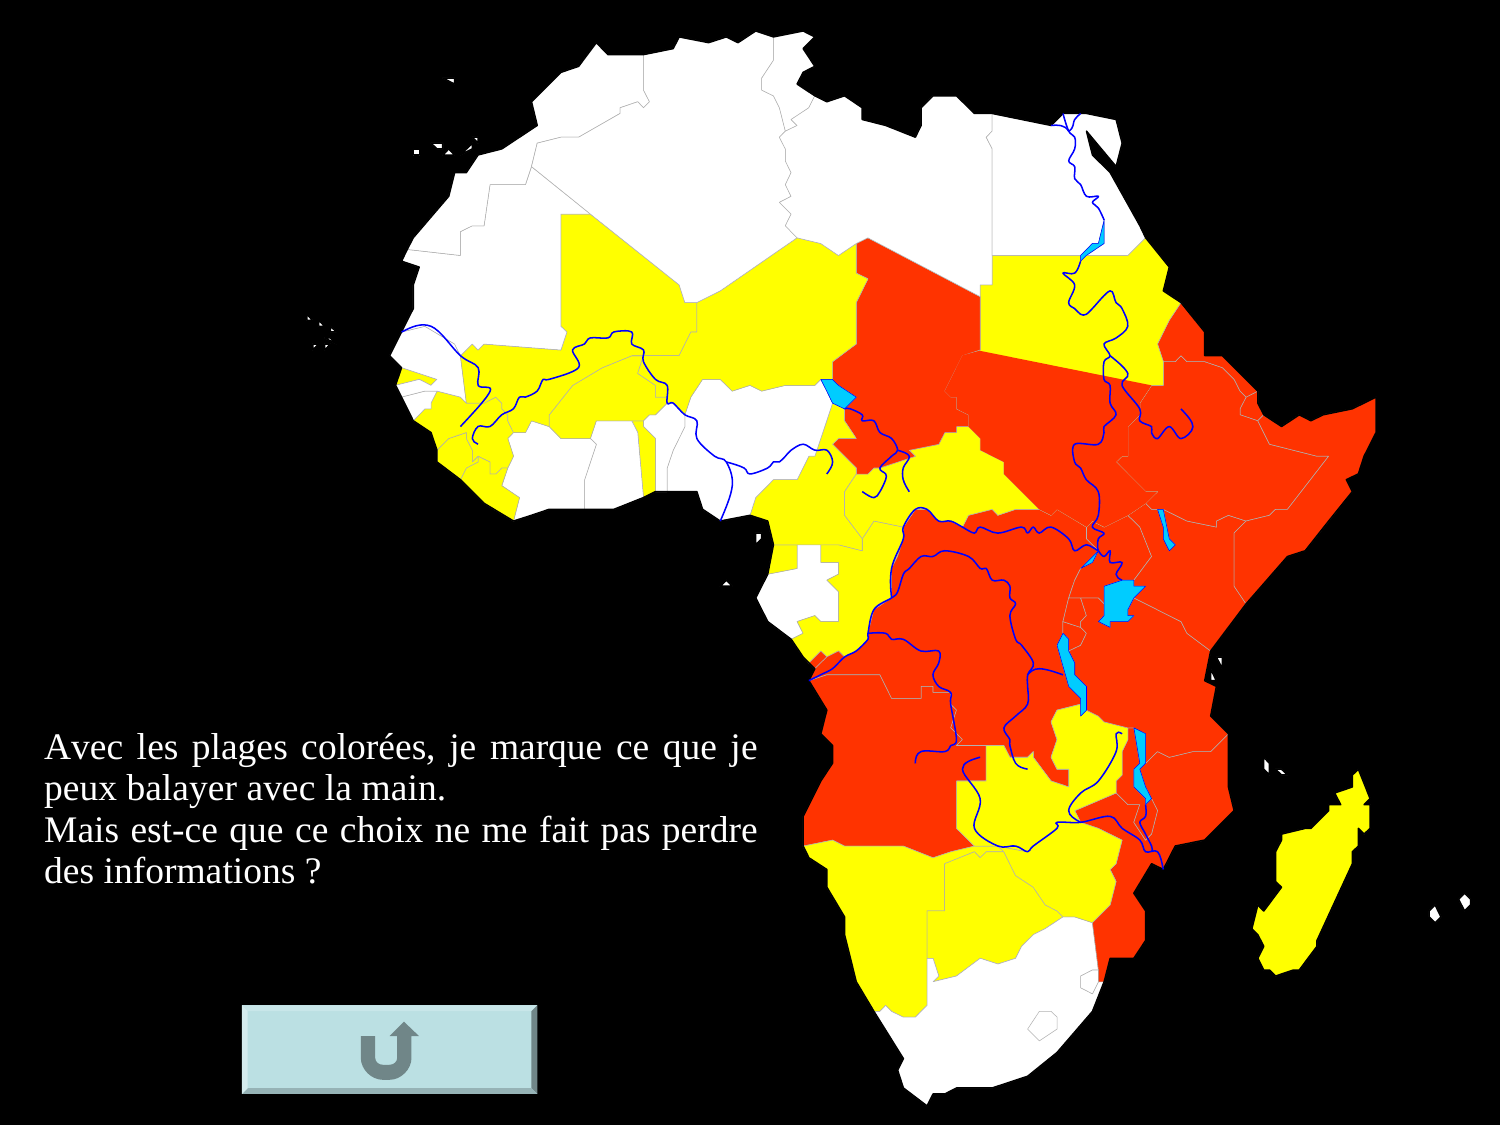

Avec les plages colorées, je marque ce que je peux balayer avec la main.
Mais est-ce que ce choix ne me fait pas perdre des informations ?
N
800 Km